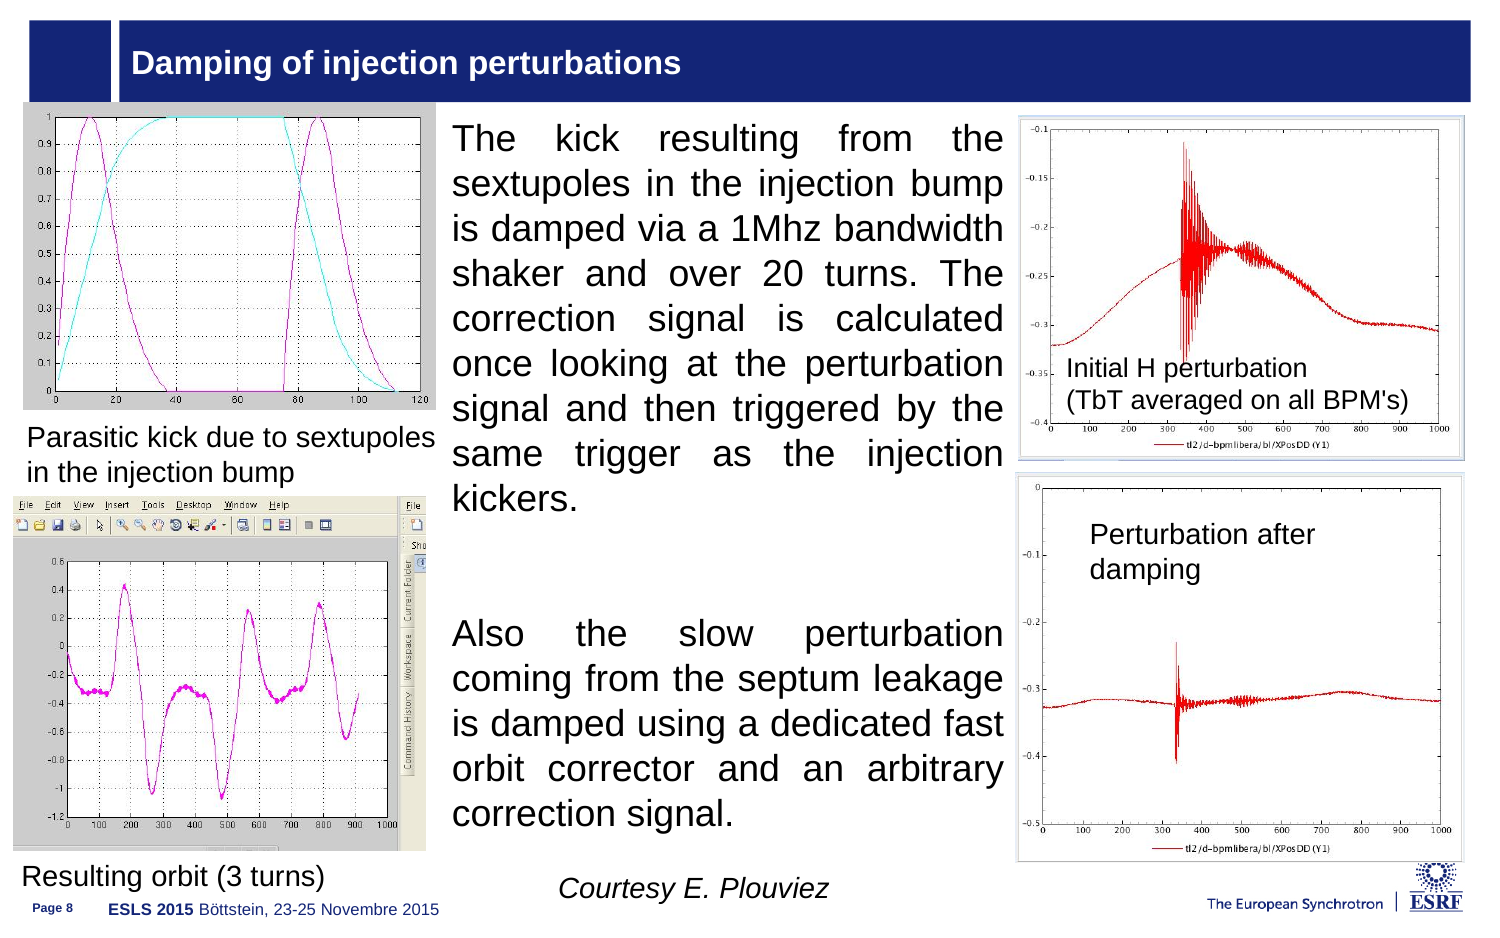

# Damping of injection perturbations
The kick resulting from the sextupoles in the injection bump is damped via a 1Mhz bandwidth shaker and over 20 turns. The correction signal is calculated once looking at the perturbation signal and then triggered by the same trigger as the injection kickers.
Also the slow perturbation coming from the septum leakage is damped using a dedicated fast orbit corrector and an arbitrary correction signal.
Initial H perturbation
(TbT averaged on all BPM's)
Parasitic kick due to sextupoles
in the injection bump
Perturbation after damping
Resulting orbit (3 turns)
Courtesy E. Plouviez
Page
ESLS 2015 Böttstein, 23-25 Novembre 2015